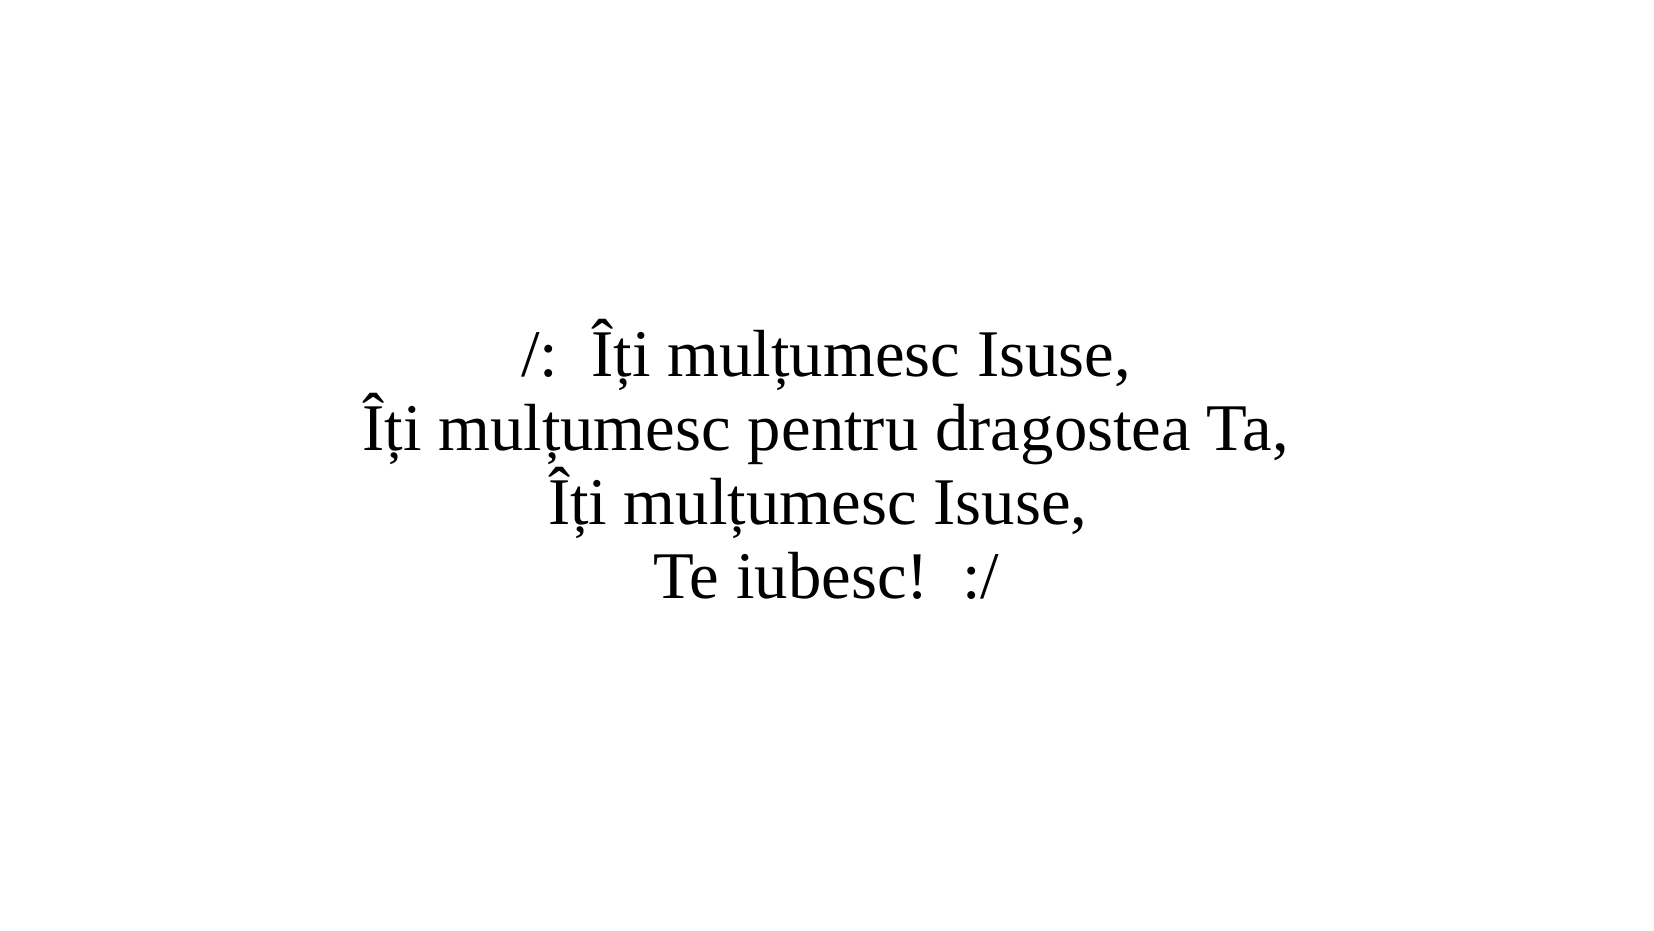

# /: Îți mulțumesc Isuse,
Îți mulțumesc pentru dragostea Ta,
Îți mulțumesc Isuse,
Te iubesc! :/